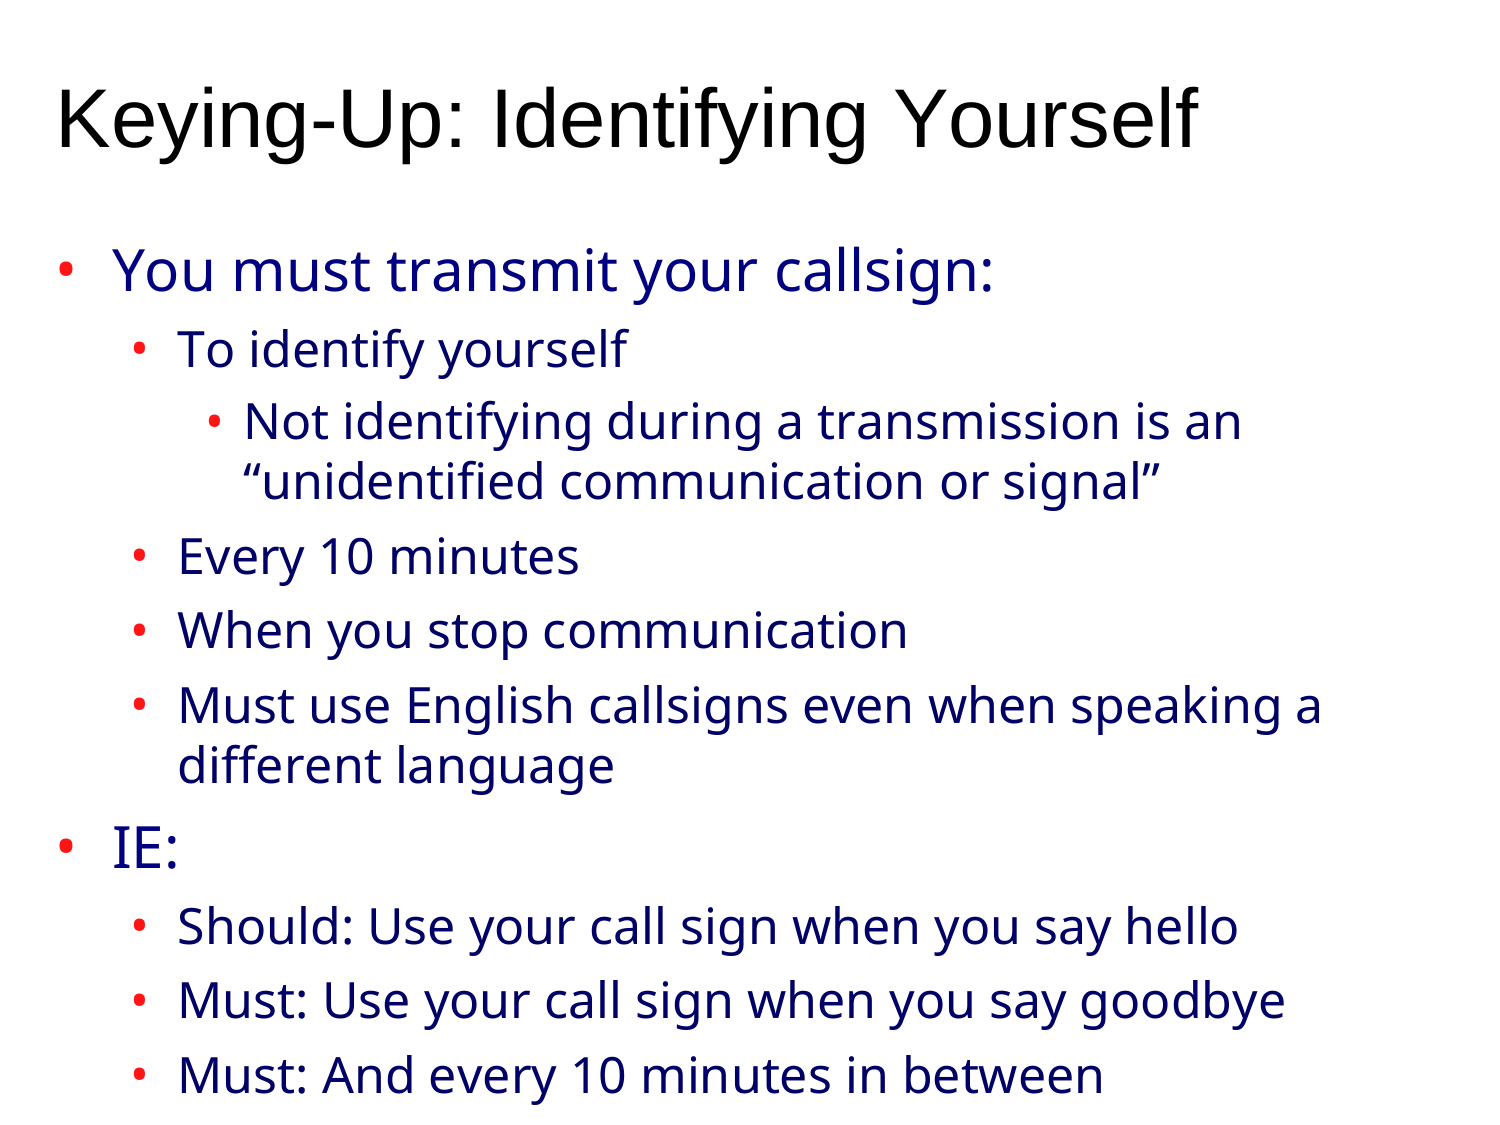

# Keying-Up: Identifying Yourself
You must transmit your callsign:
To identify yourself
Not identifying during a transmission is an “unidentified communication or signal”
Every 10 minutes
When you stop communication
Must use English callsigns even when speaking a different language
IE:
Should: Use your call sign when you say hello
Must: Use your call sign when you say goodbye
Must: And every 10 minutes in between